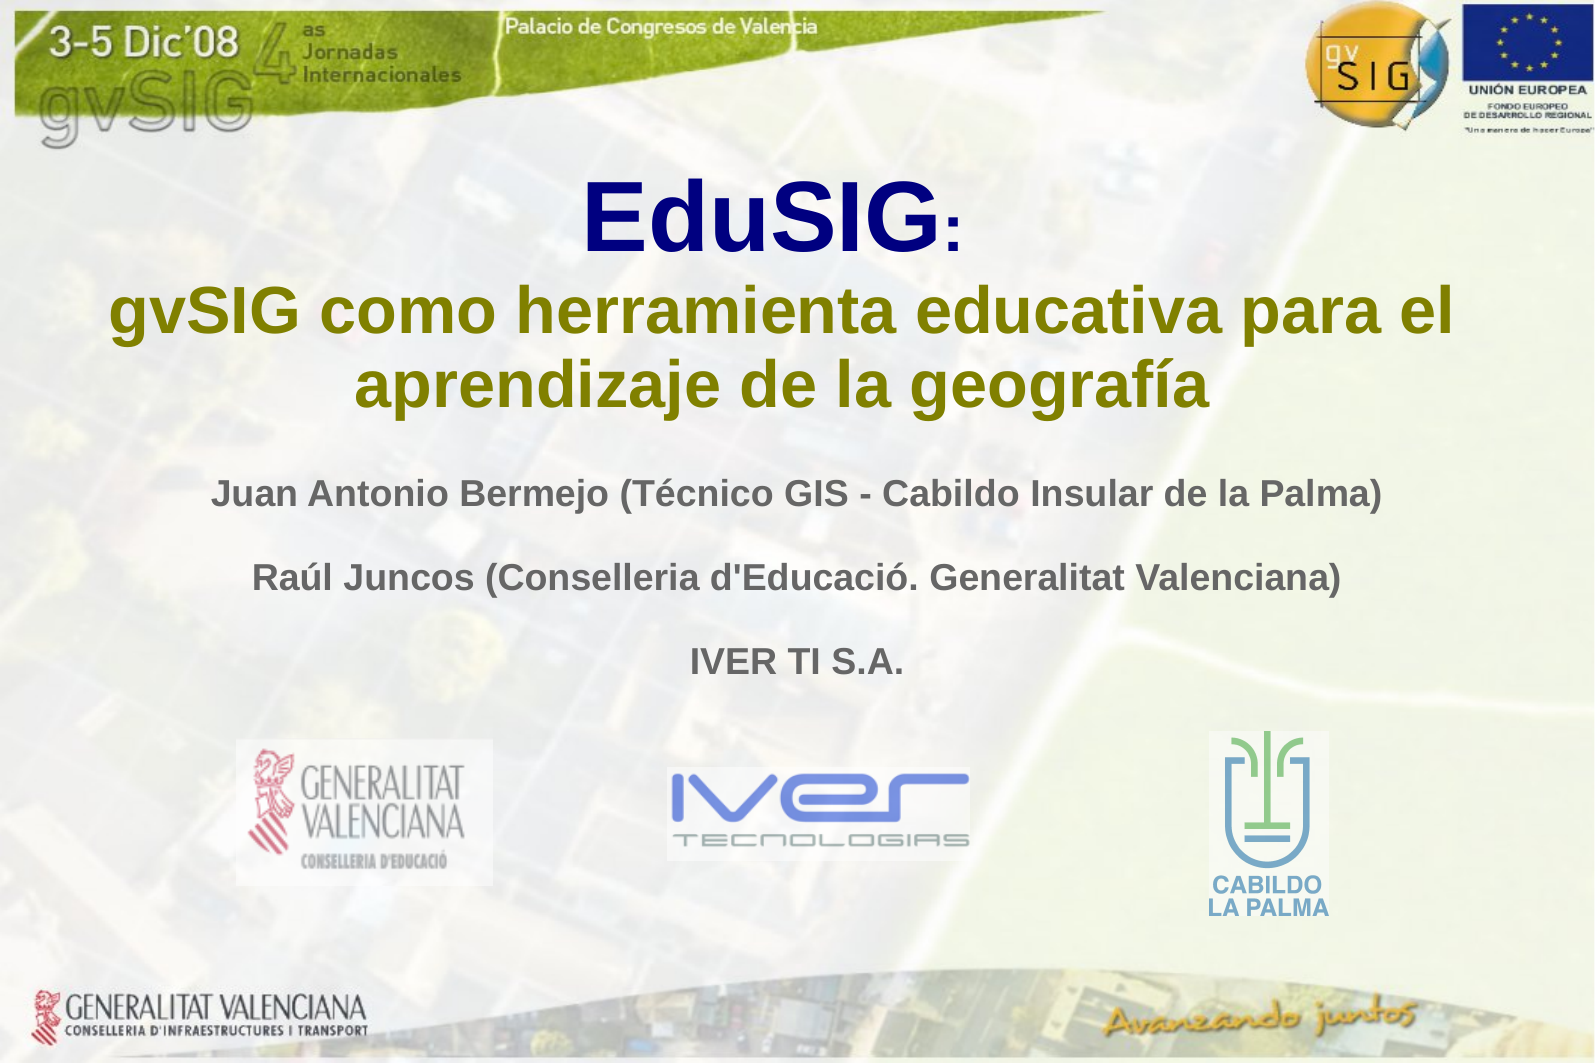

EduSIG:
gvSIG como herramienta educativa para el aprendizaje de la geografía
Juan Antonio Bermejo (Técnico GIS - Cabildo Insular de la Palma)
Raúl Juncos (Conselleria d'Educació. Generalitat Valenciana)
IVER TI S.A.